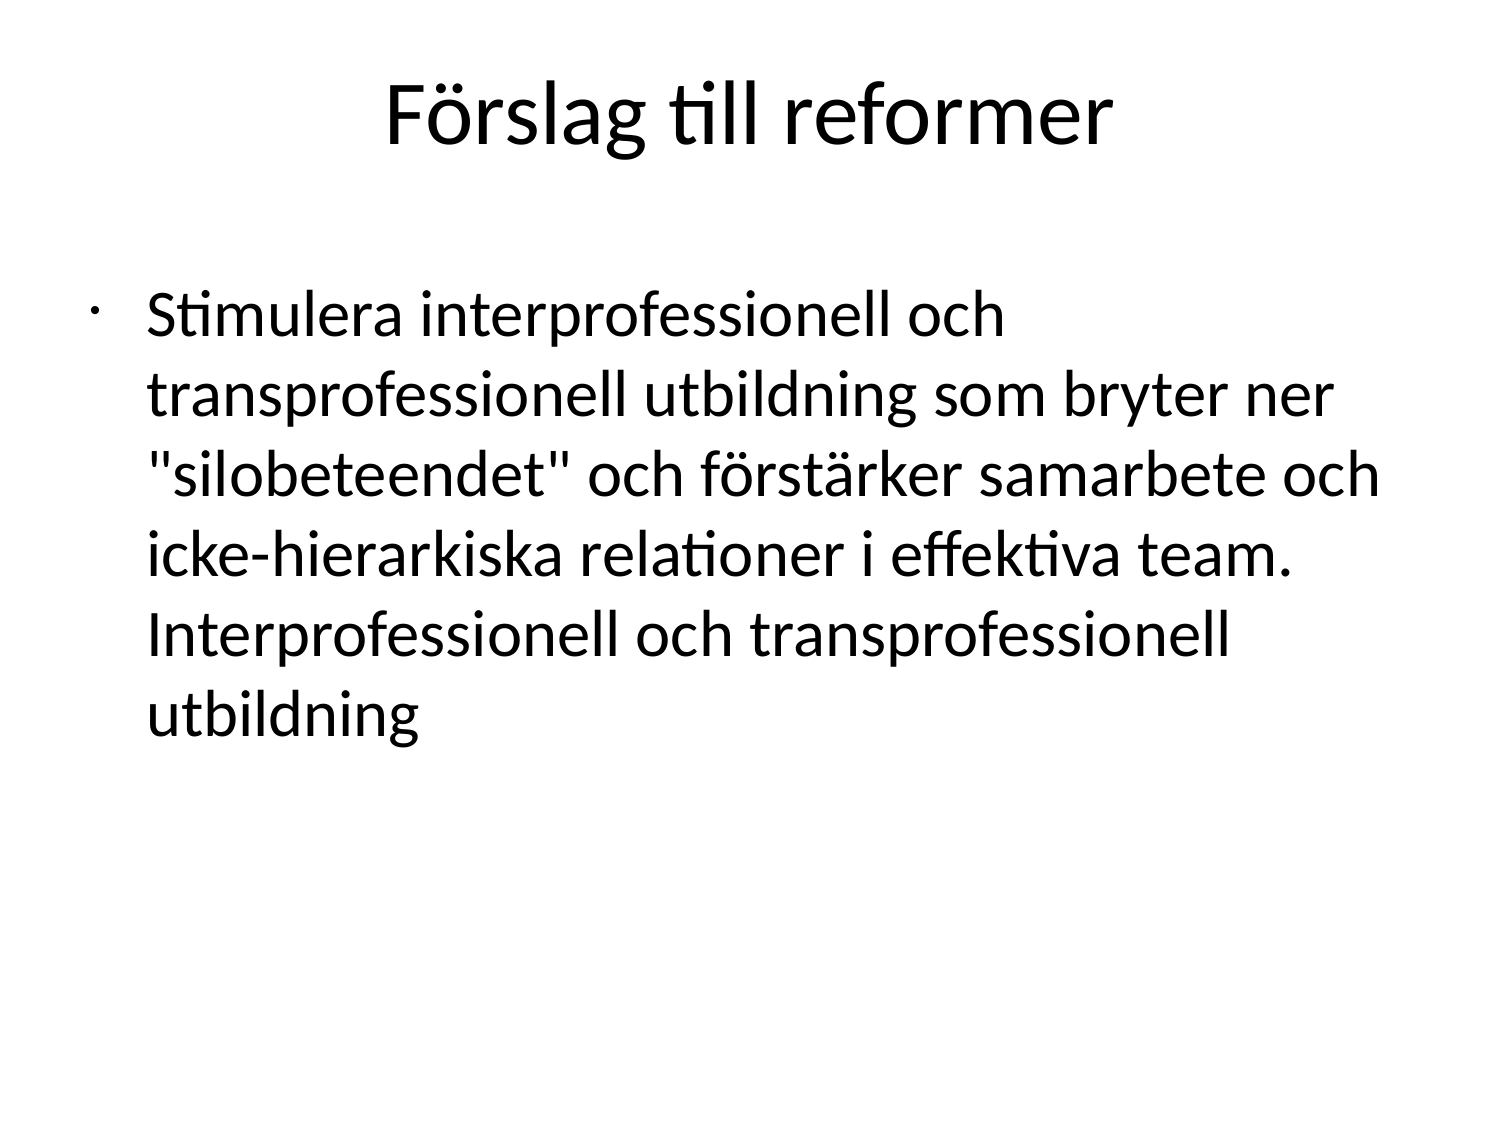

# Förslag till reformer
Stimulera interprofessionell och transprofessionell utbildning som bryter ner "silobeteendet" och förstärker samarbete och icke-hierarkiska relationer i effektiva team. Interprofessionell och transprofessionell utbildning